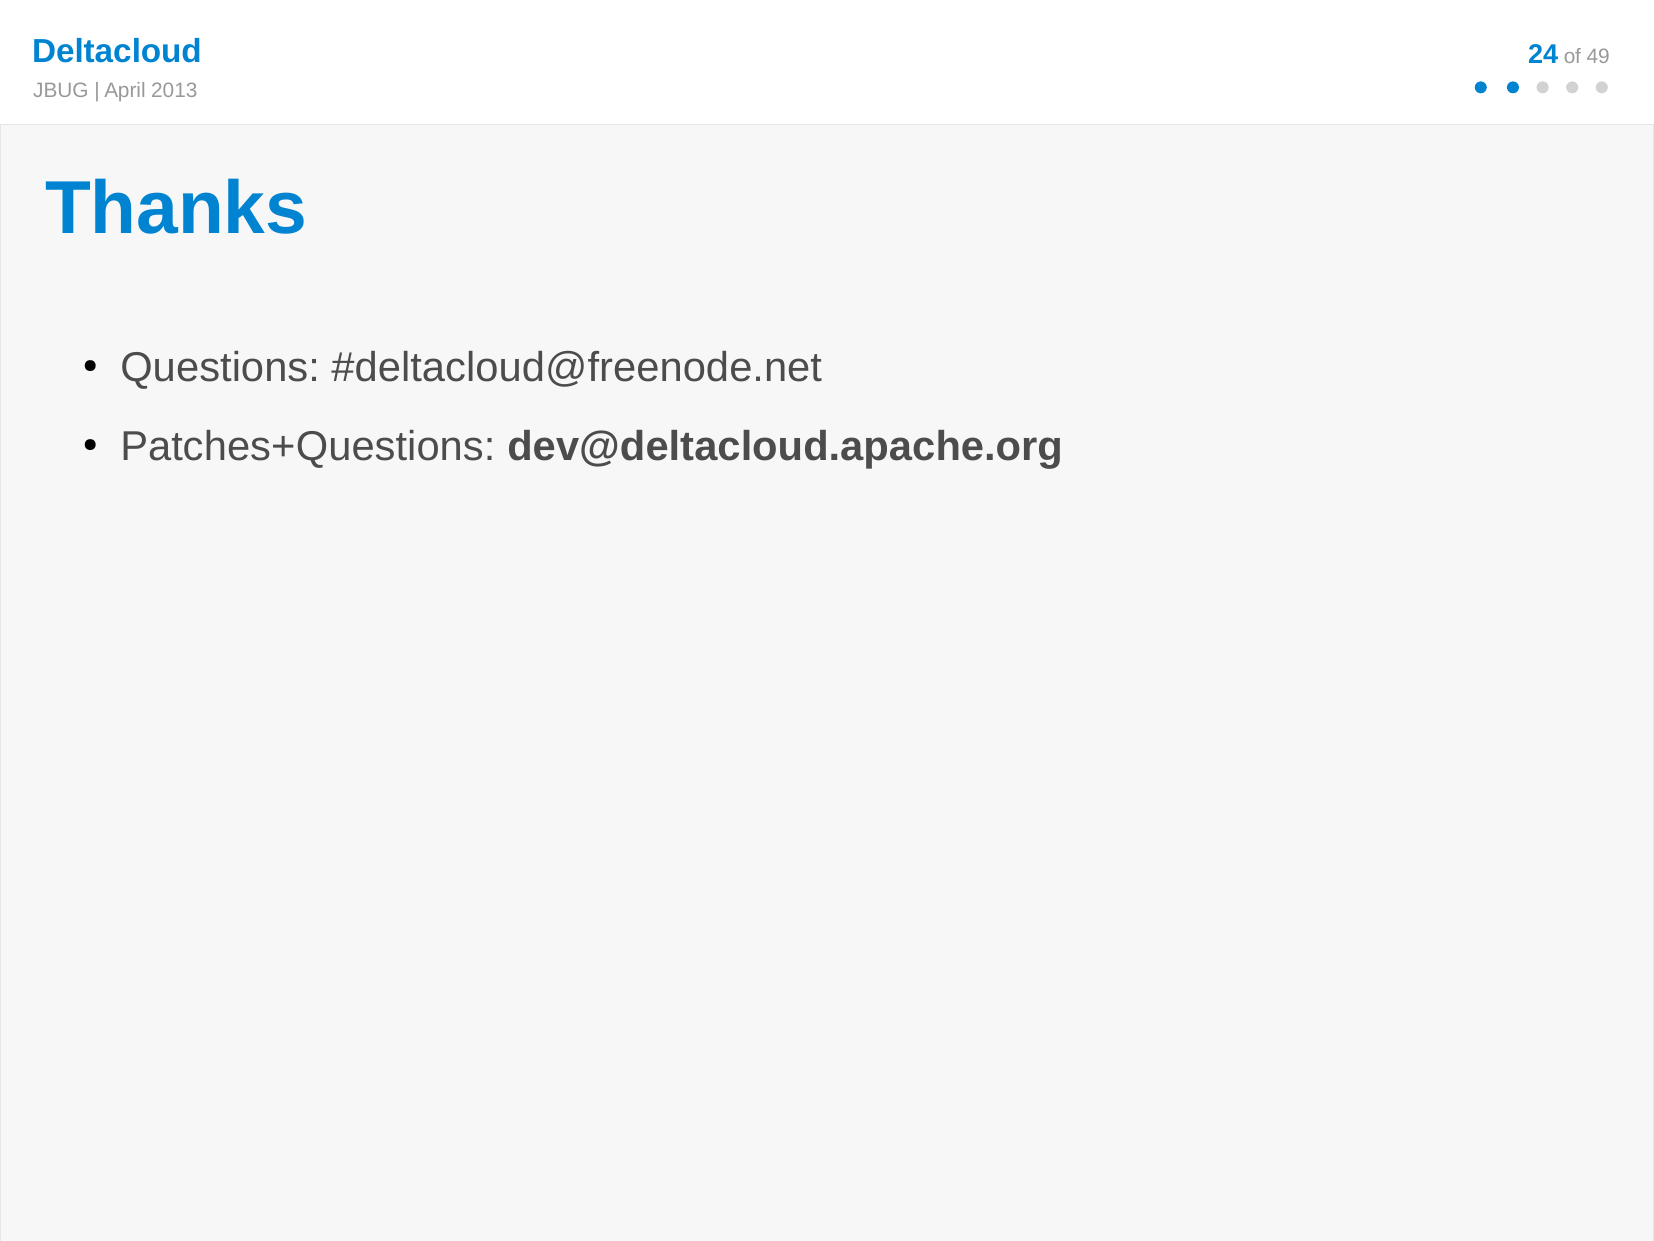

 of 49
Deltacloud
JBUG | April 2013
# Thanks
Questions: #deltacloud@freenode.net
Patches+Questions: dev@deltacloud.apache.org